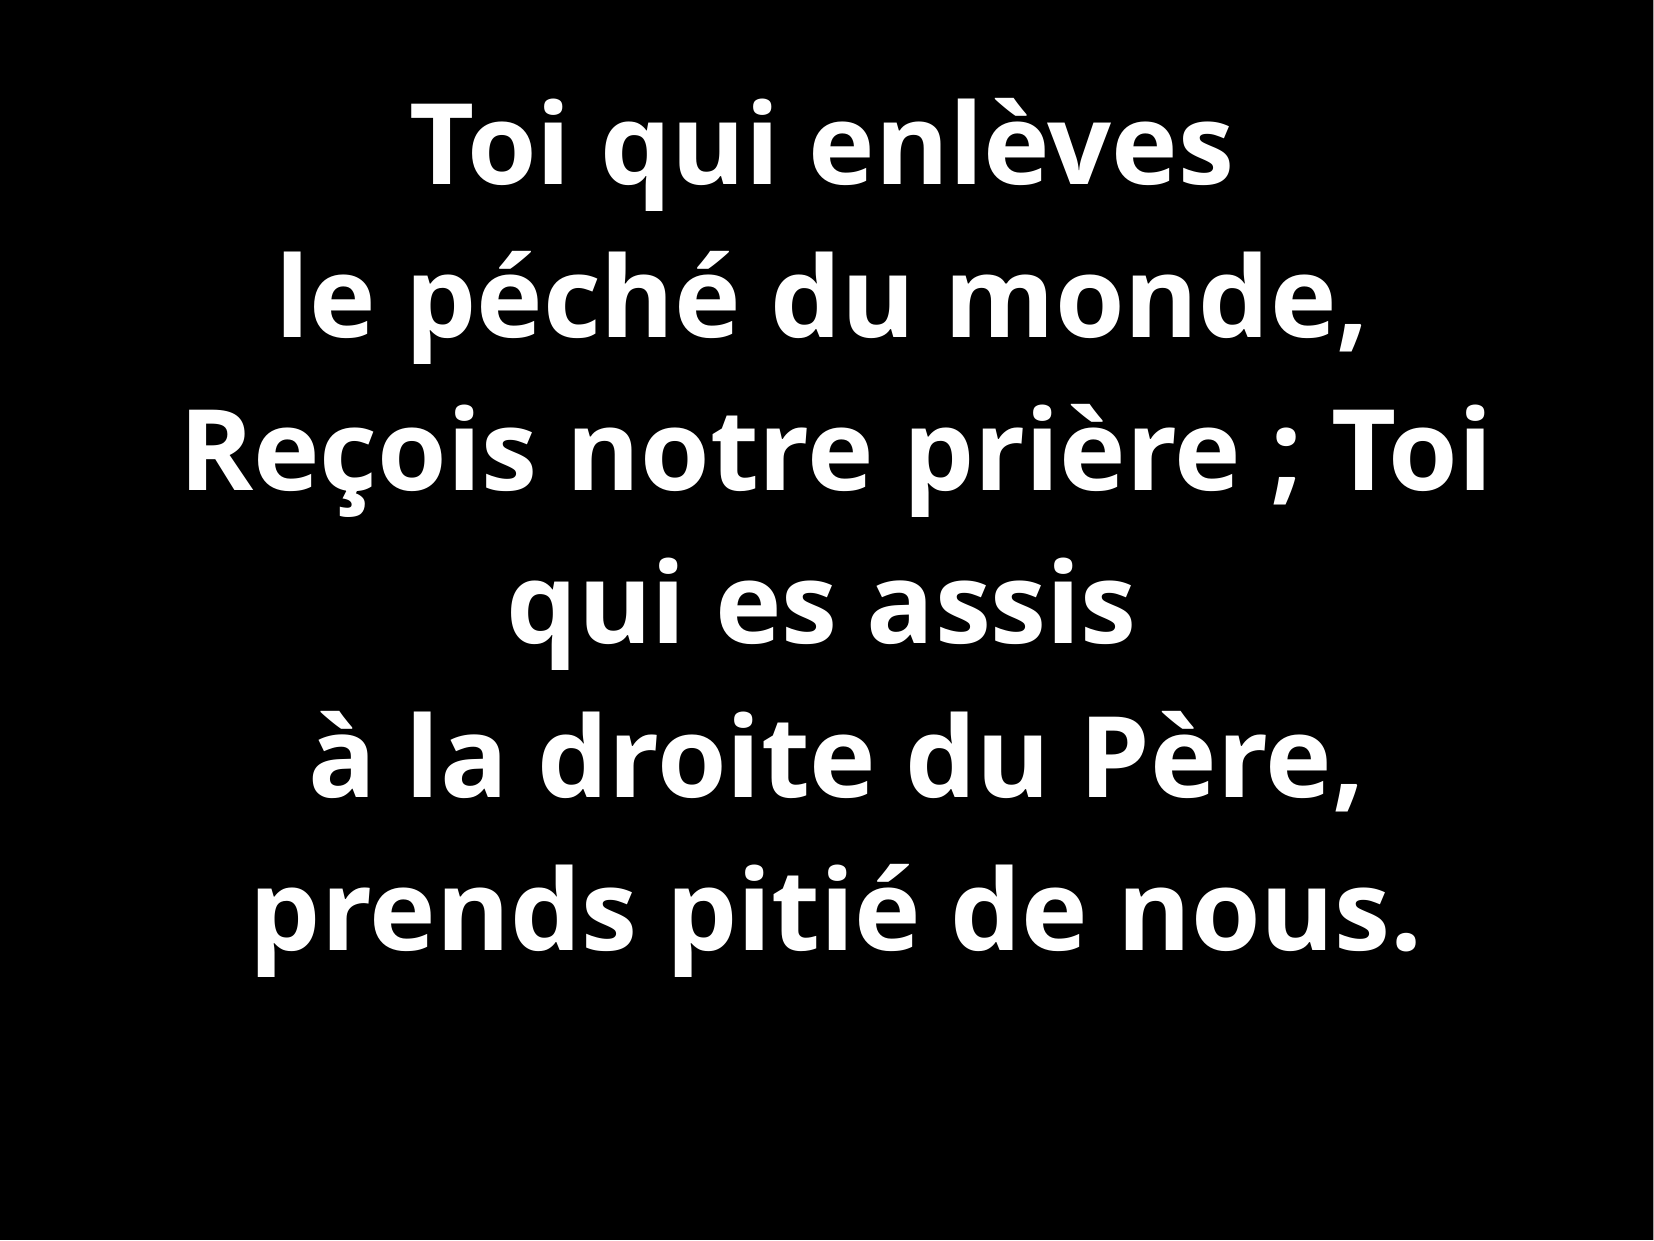

# Toi qui enlèves
le péché du monde,
Reçois notre prière ; Toi qui es assis
à la droite du Père, prends pitié de nous.